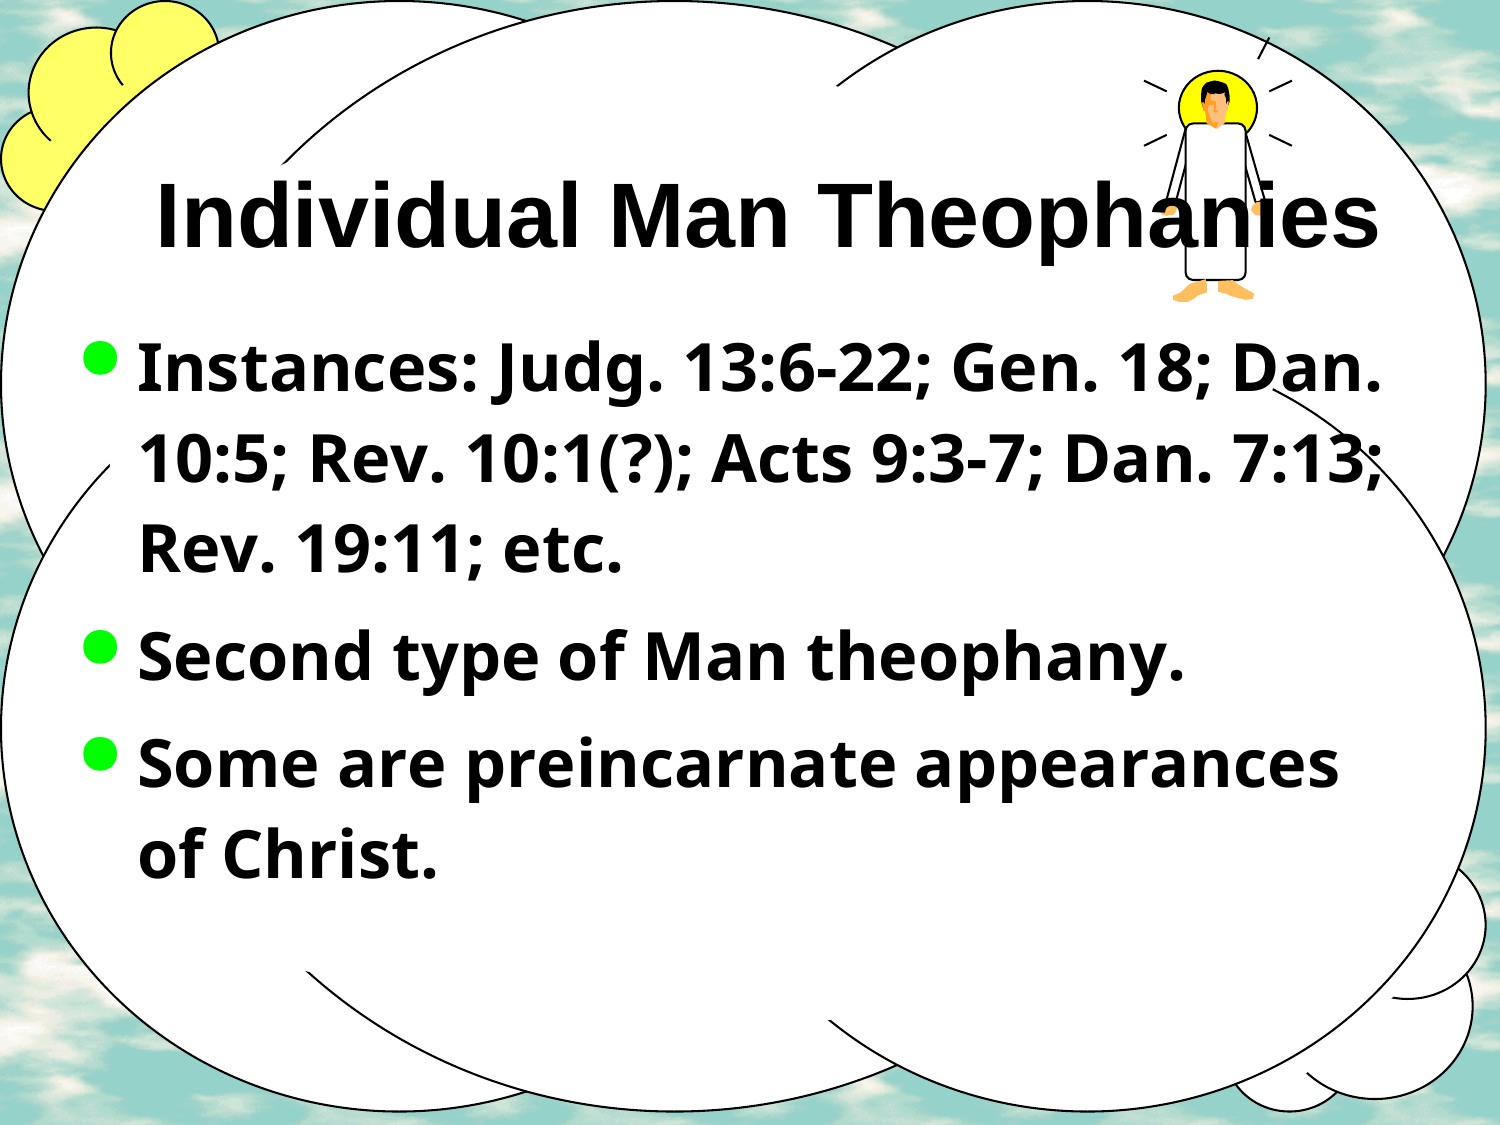

# Individual Man Theophanies
Instances: Judg. 13:6-22; Gen. 18; Dan. 10:5; Rev. 10:1(?); Acts 9:3-7; Dan. 7:13; Rev. 19:11; etc.
Second type of Man theophany.
Some are preincarnate appearances of Christ.